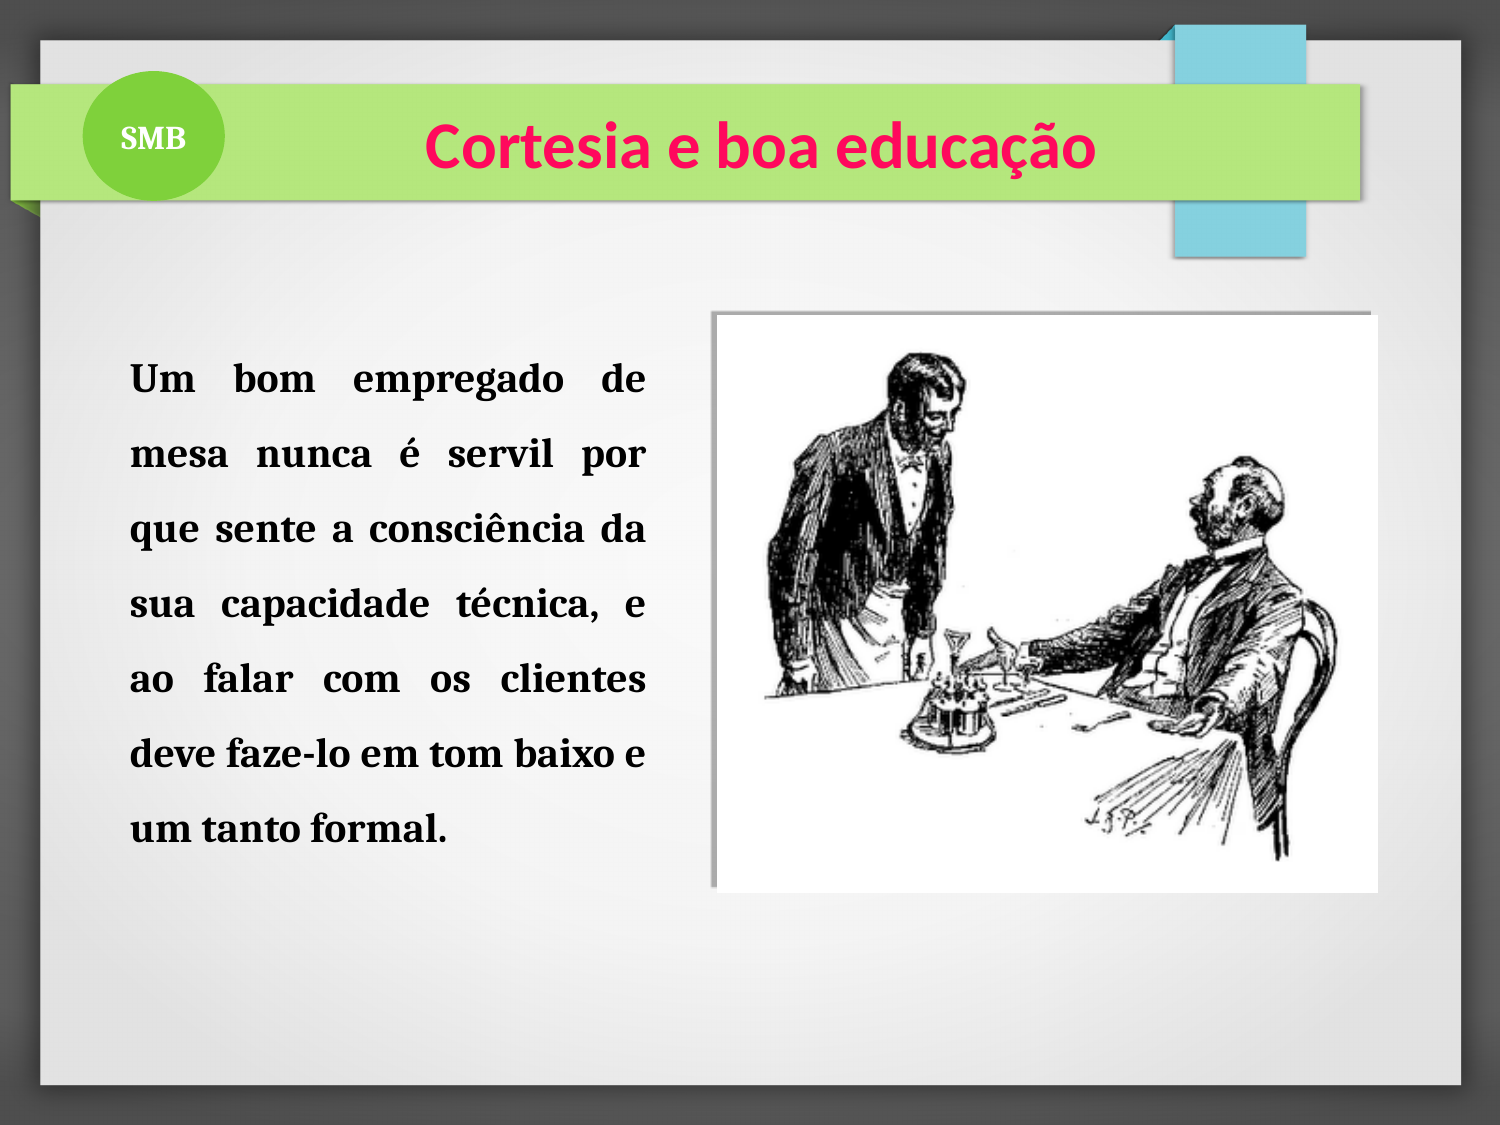

SMB
 Cortesia e boa educação
Um bom empregado de mesa nunca é servil por que sente a consciência da sua capacidade técnica, e ao falar com os clientes deve faze-lo em tom baixo e um tanto formal.